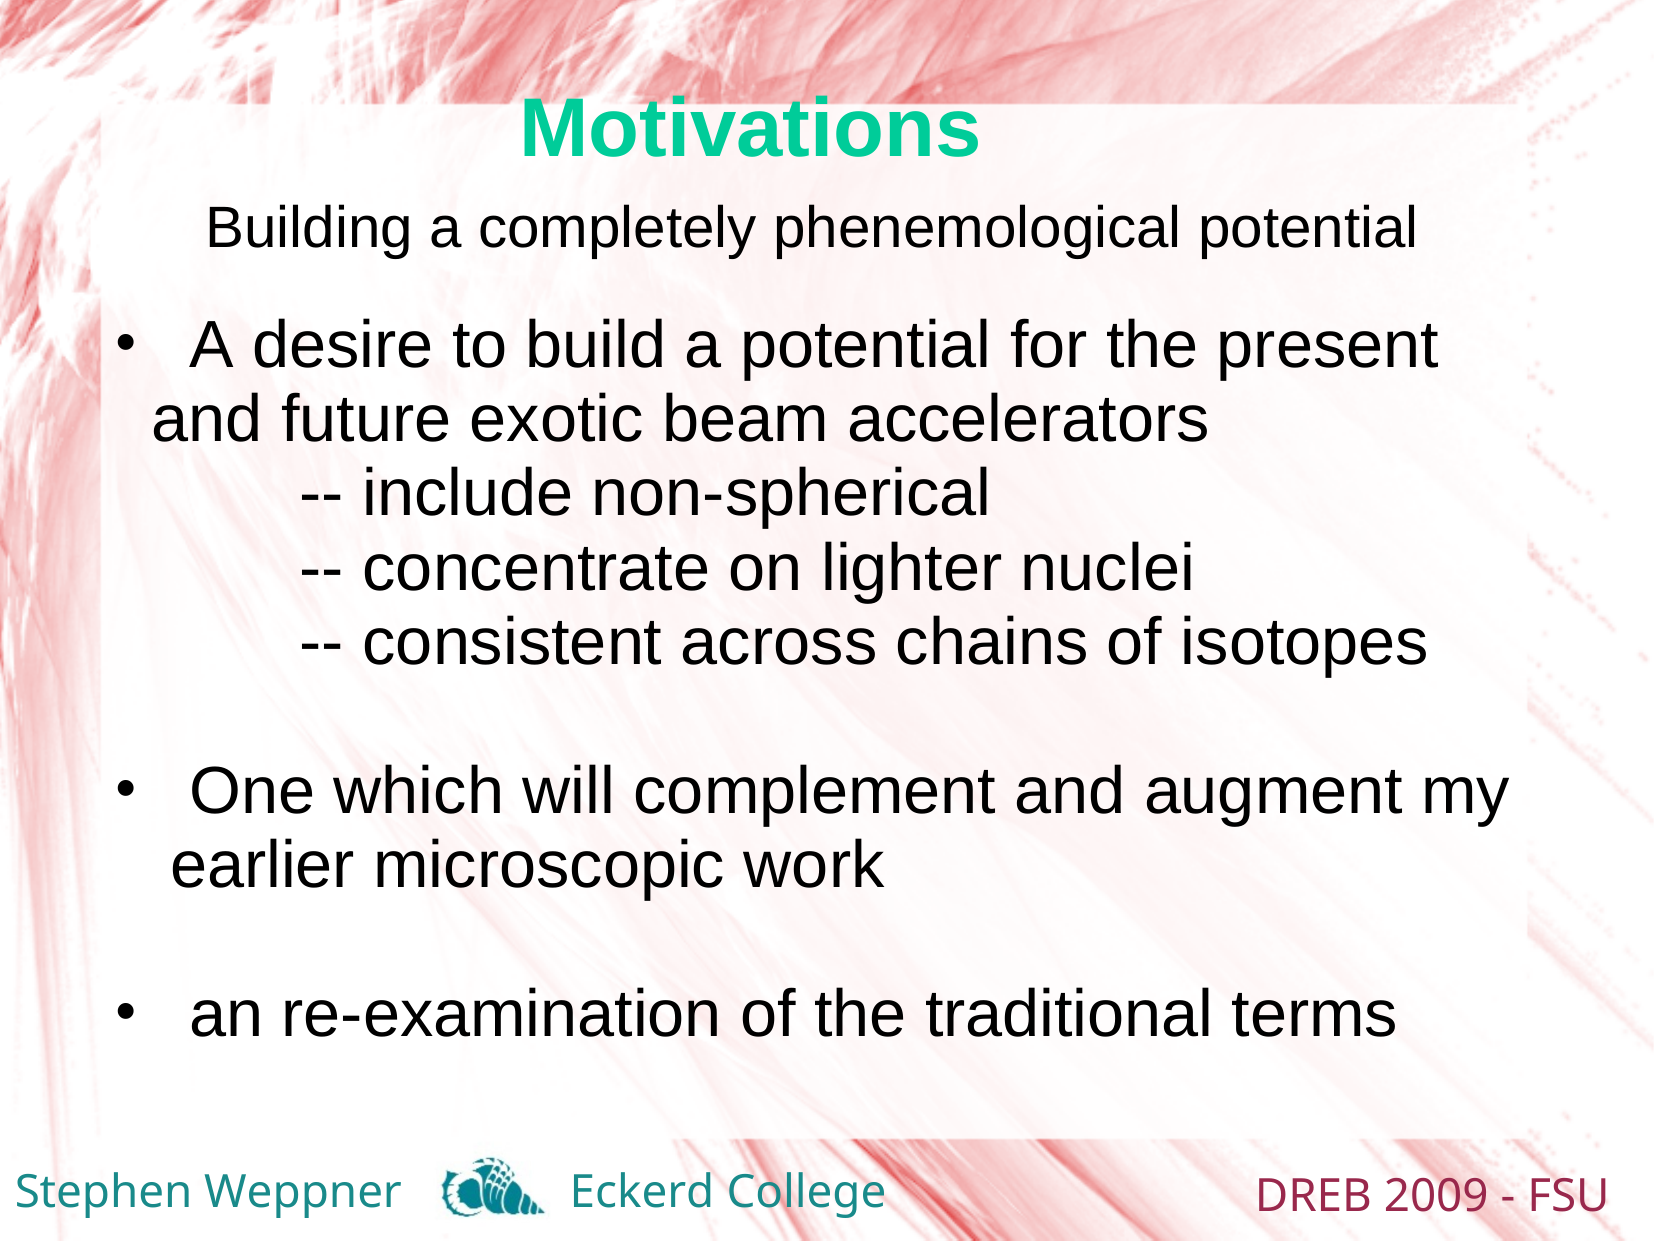

Motivations
Building a completely phenemological potential
 A desire to build a potential for the present
 and future exotic beam accelerators
 -- include non-spherical
 -- concentrate on lighter nuclei
 -- consistent across chains of isotopes
 One which will complement and augment my
 earlier microscopic work
 an re-examination of the traditional terms
Stephen Weppner Eckerd College
DREB 2009 - FSU